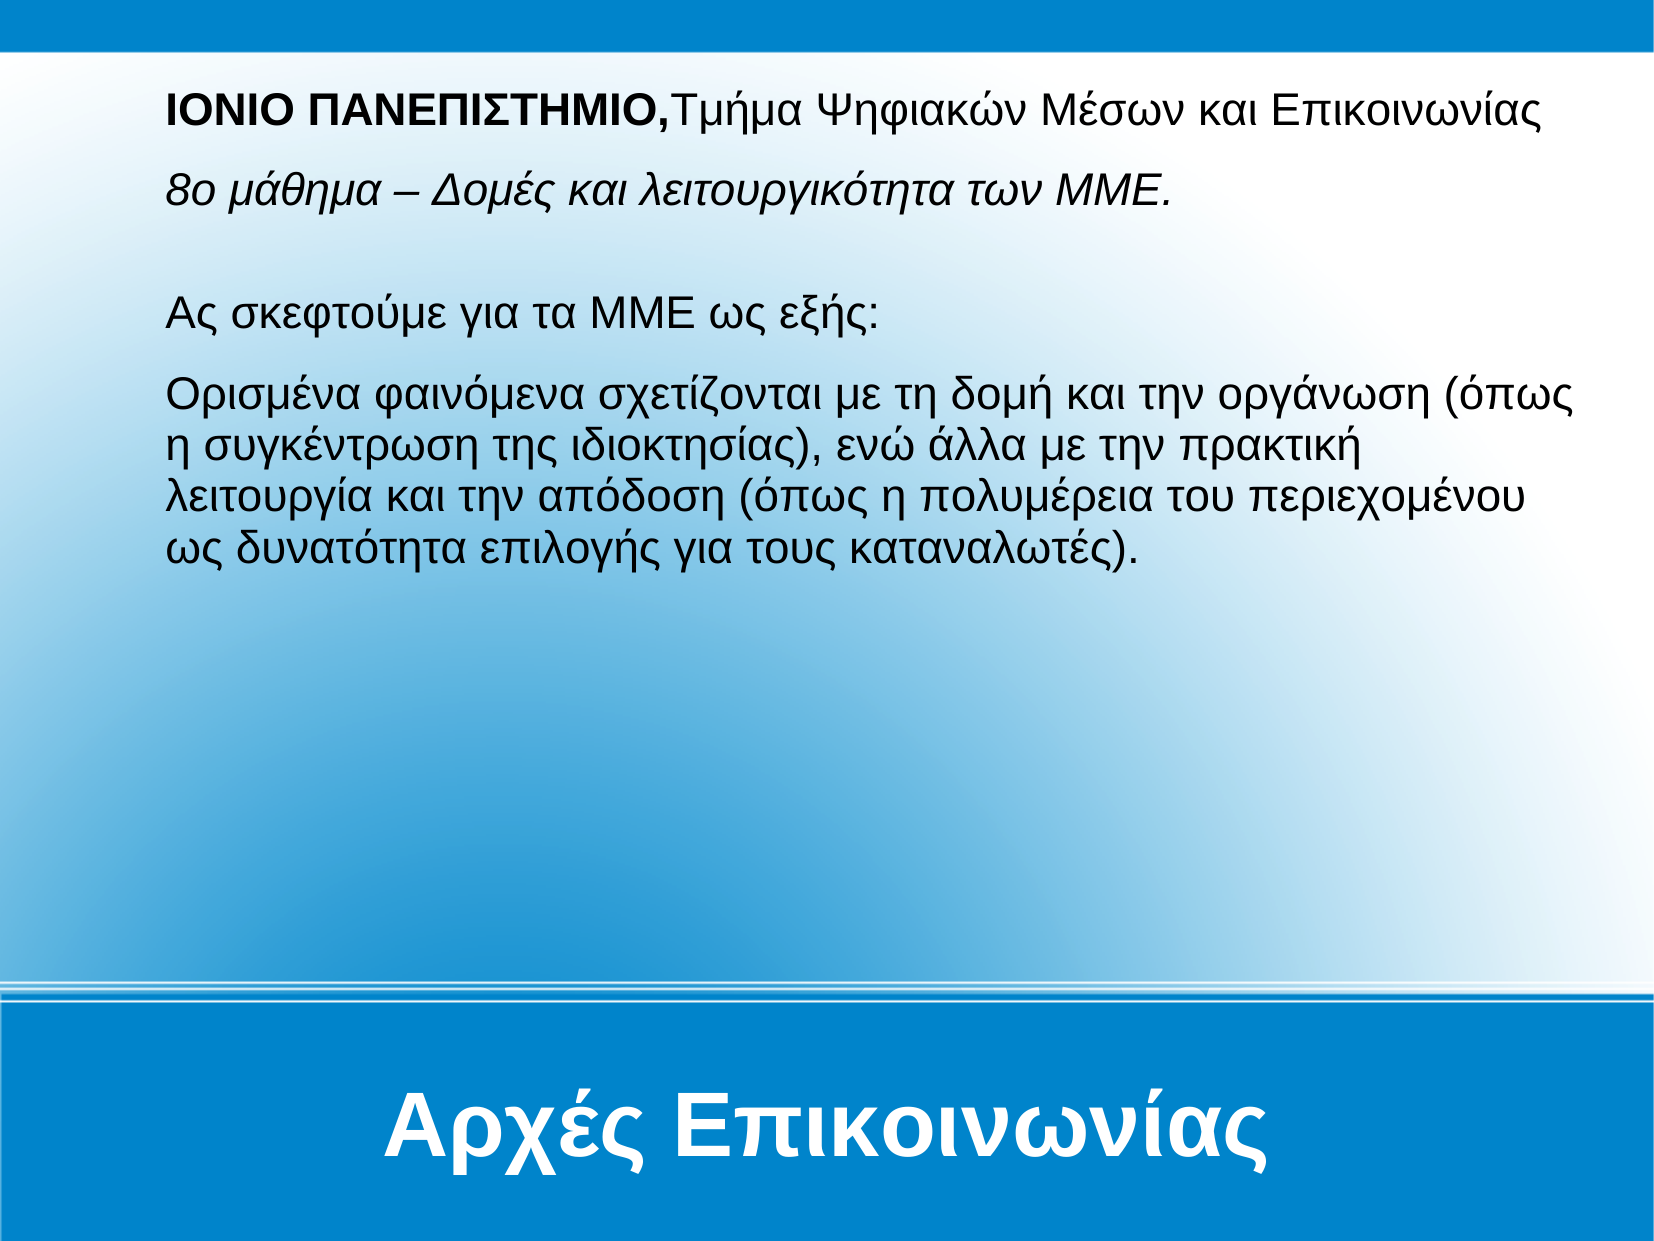

ΙΟΝΙΟ ΠΑΝΕΠΙΣΤΗΜΙΟ,Τμήμα Ψηφιακών Μέσων και Επικοινωνίας
8ο μάθημα – Δομές και λειτουργικότητα των ΜΜΕ.
Ας σκεφτούμε για τα ΜΜΕ ως εξής:
Ορισμένα φαινόμενα σχετίζονται με τη δομή και την οργάνωση (όπως η συγκέντρωση της ιδιοκτησίας), ενώ άλλα με την πρακτική λειτουργία και την απόδοση (όπως η πολυμέρεια του περιεχομένου ως δυνατότητα επιλογής για τους καταναλωτές).
# Αρχές Επικοινωνίας